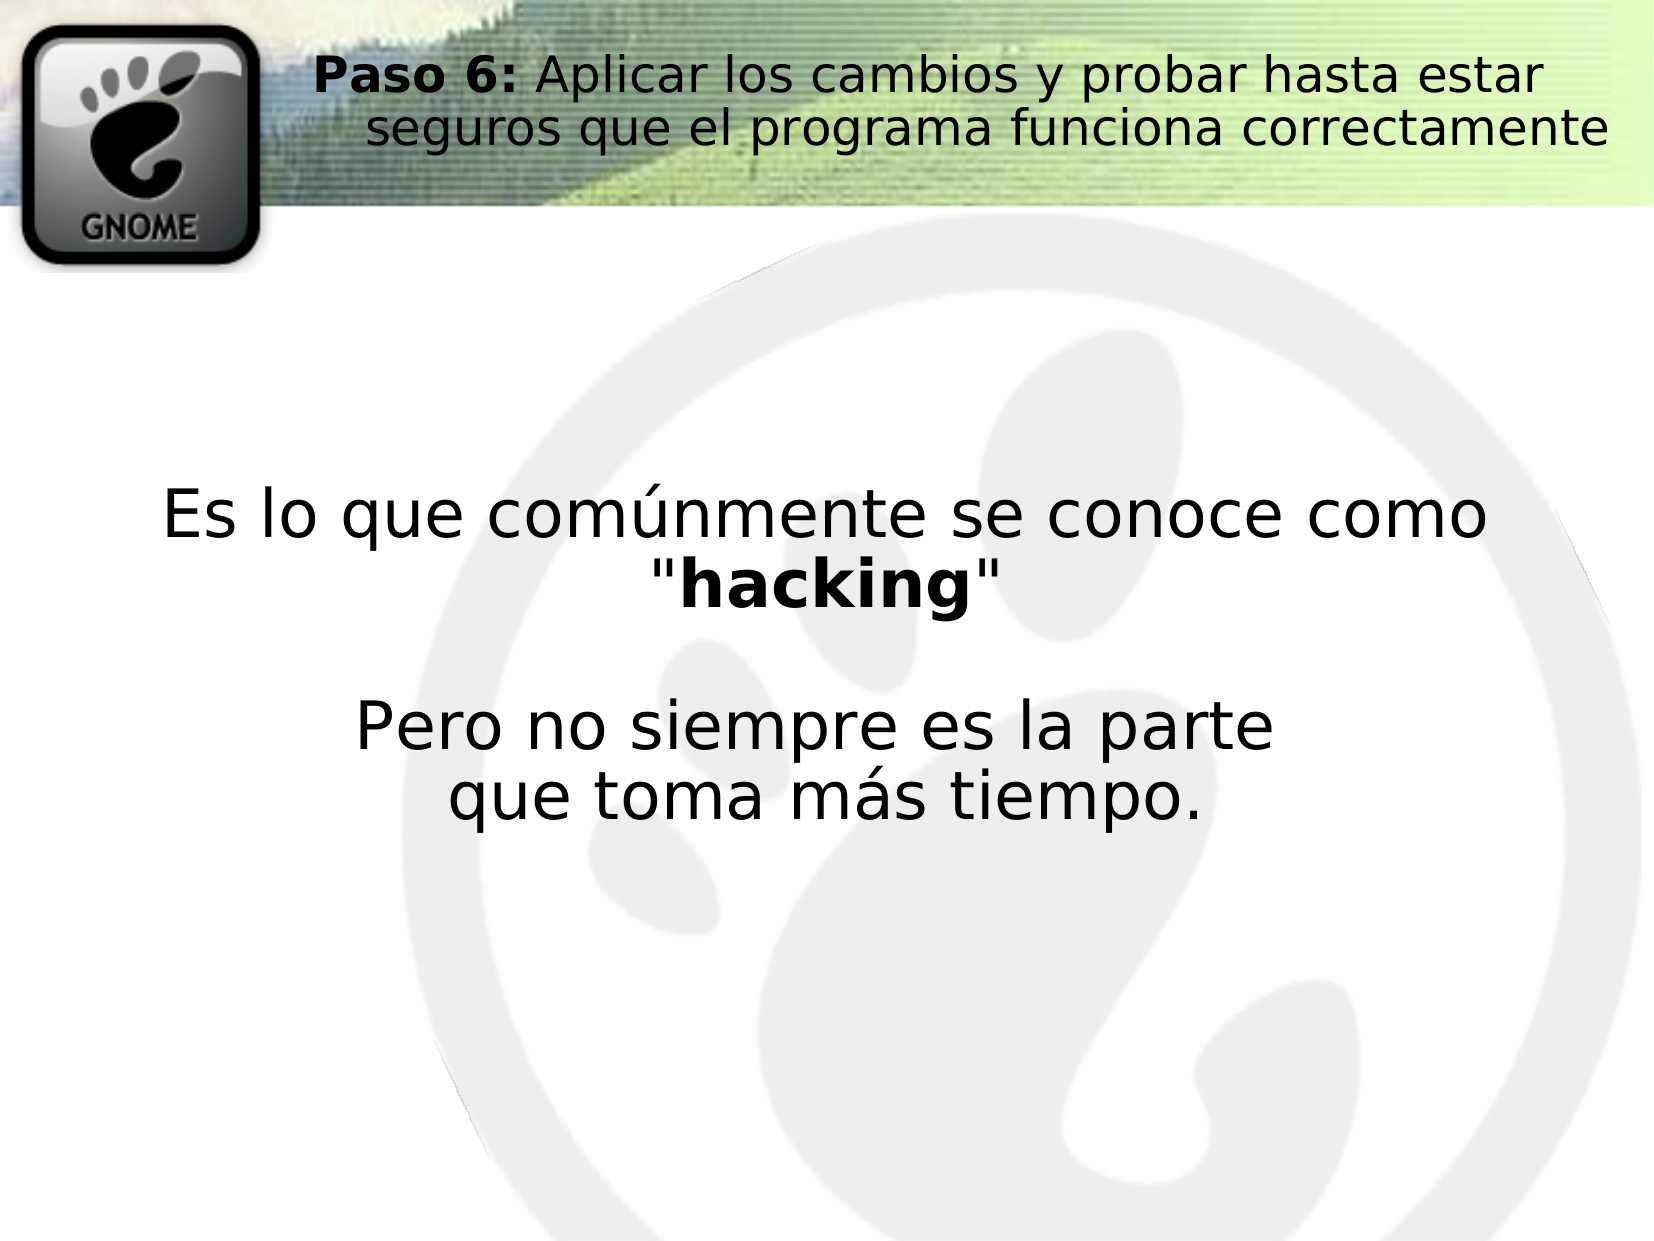

# Paso 6: Aplicar los cambios y probar hasta estar seguros que el programa funciona correctamente
Es lo que comúnmente se conoce como "hacking"
Pero no siempre es la parte
que toma más tiempo.